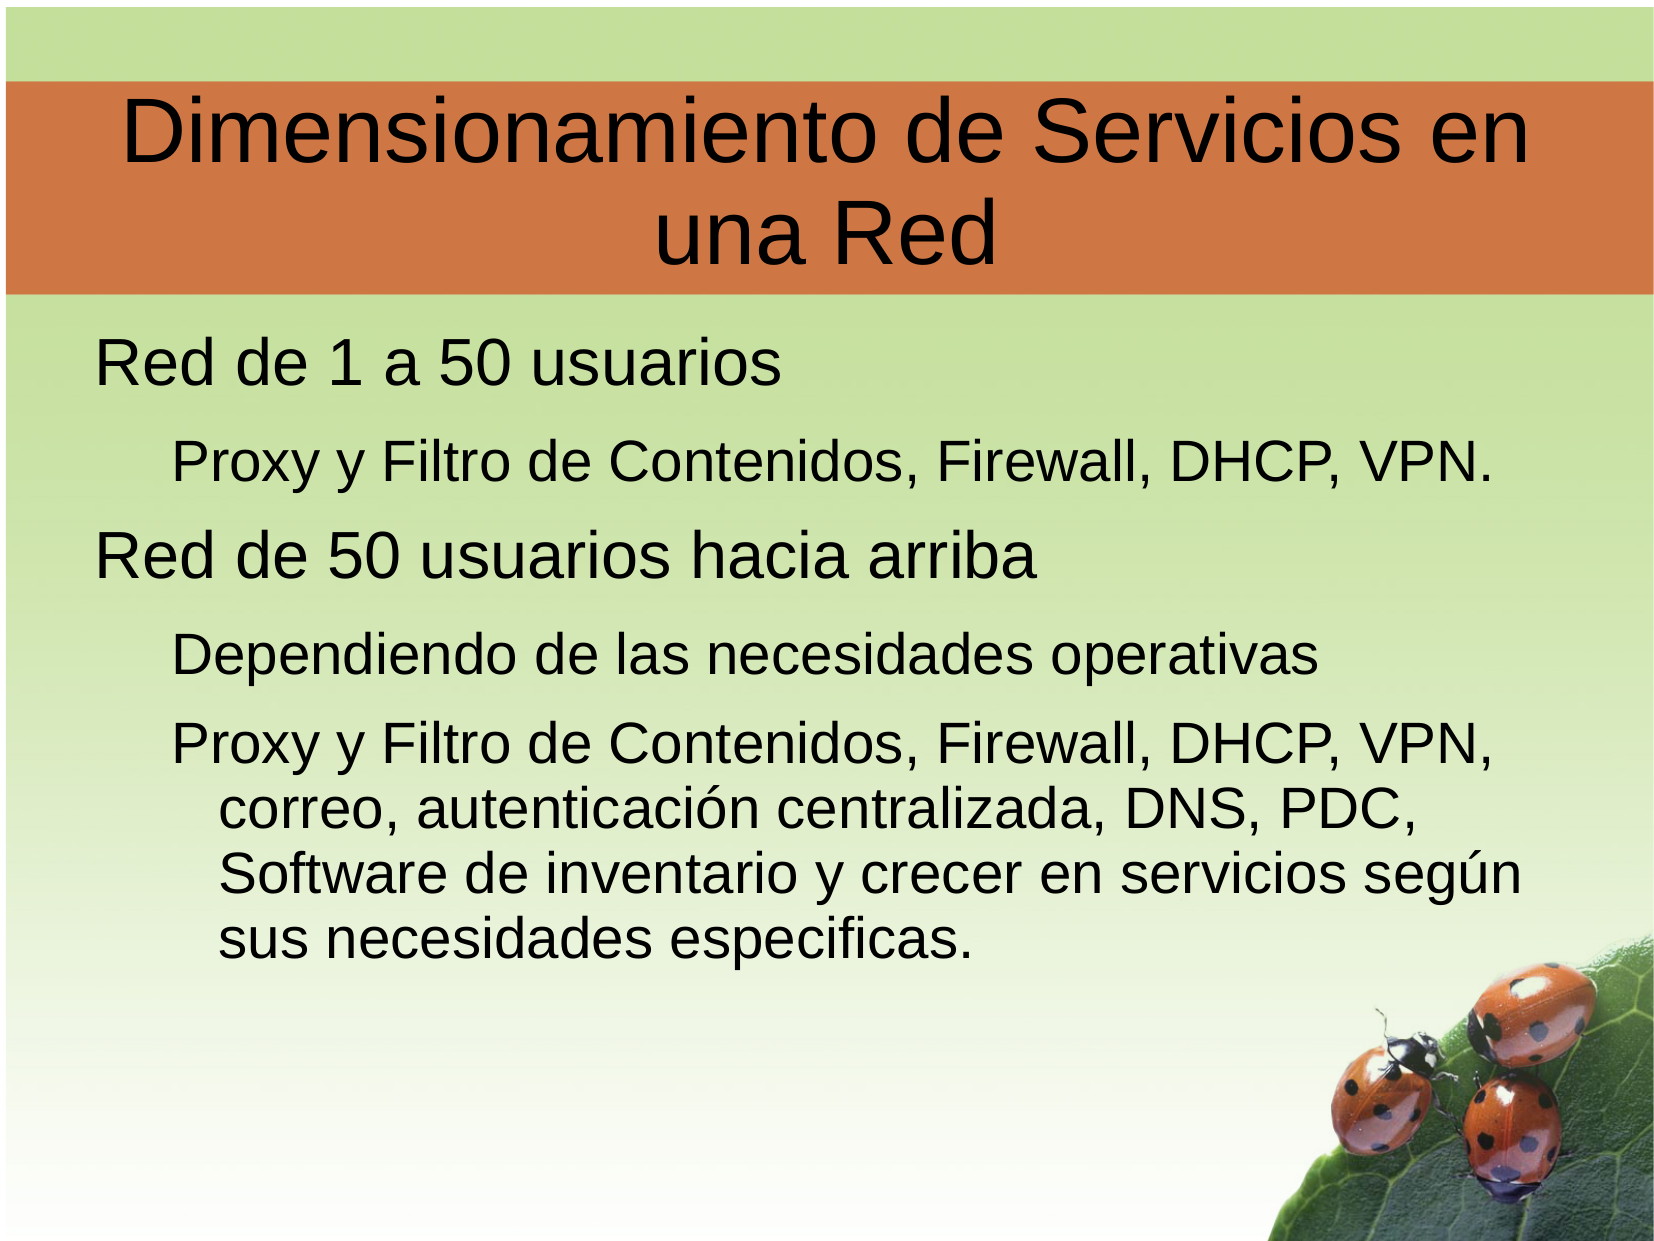

# Dimensionamiento de Servicios en una Red
Red de 1 a 50 usuarios
Proxy y Filtro de Contenidos, Firewall, DHCP, VPN.
Red de 50 usuarios hacia arriba
Dependiendo de las necesidades operativas
Proxy y Filtro de Contenidos, Firewall, DHCP, VPN, correo, autenticación centralizada, DNS, PDC, Software de inventario y crecer en servicios según sus necesidades especificas.